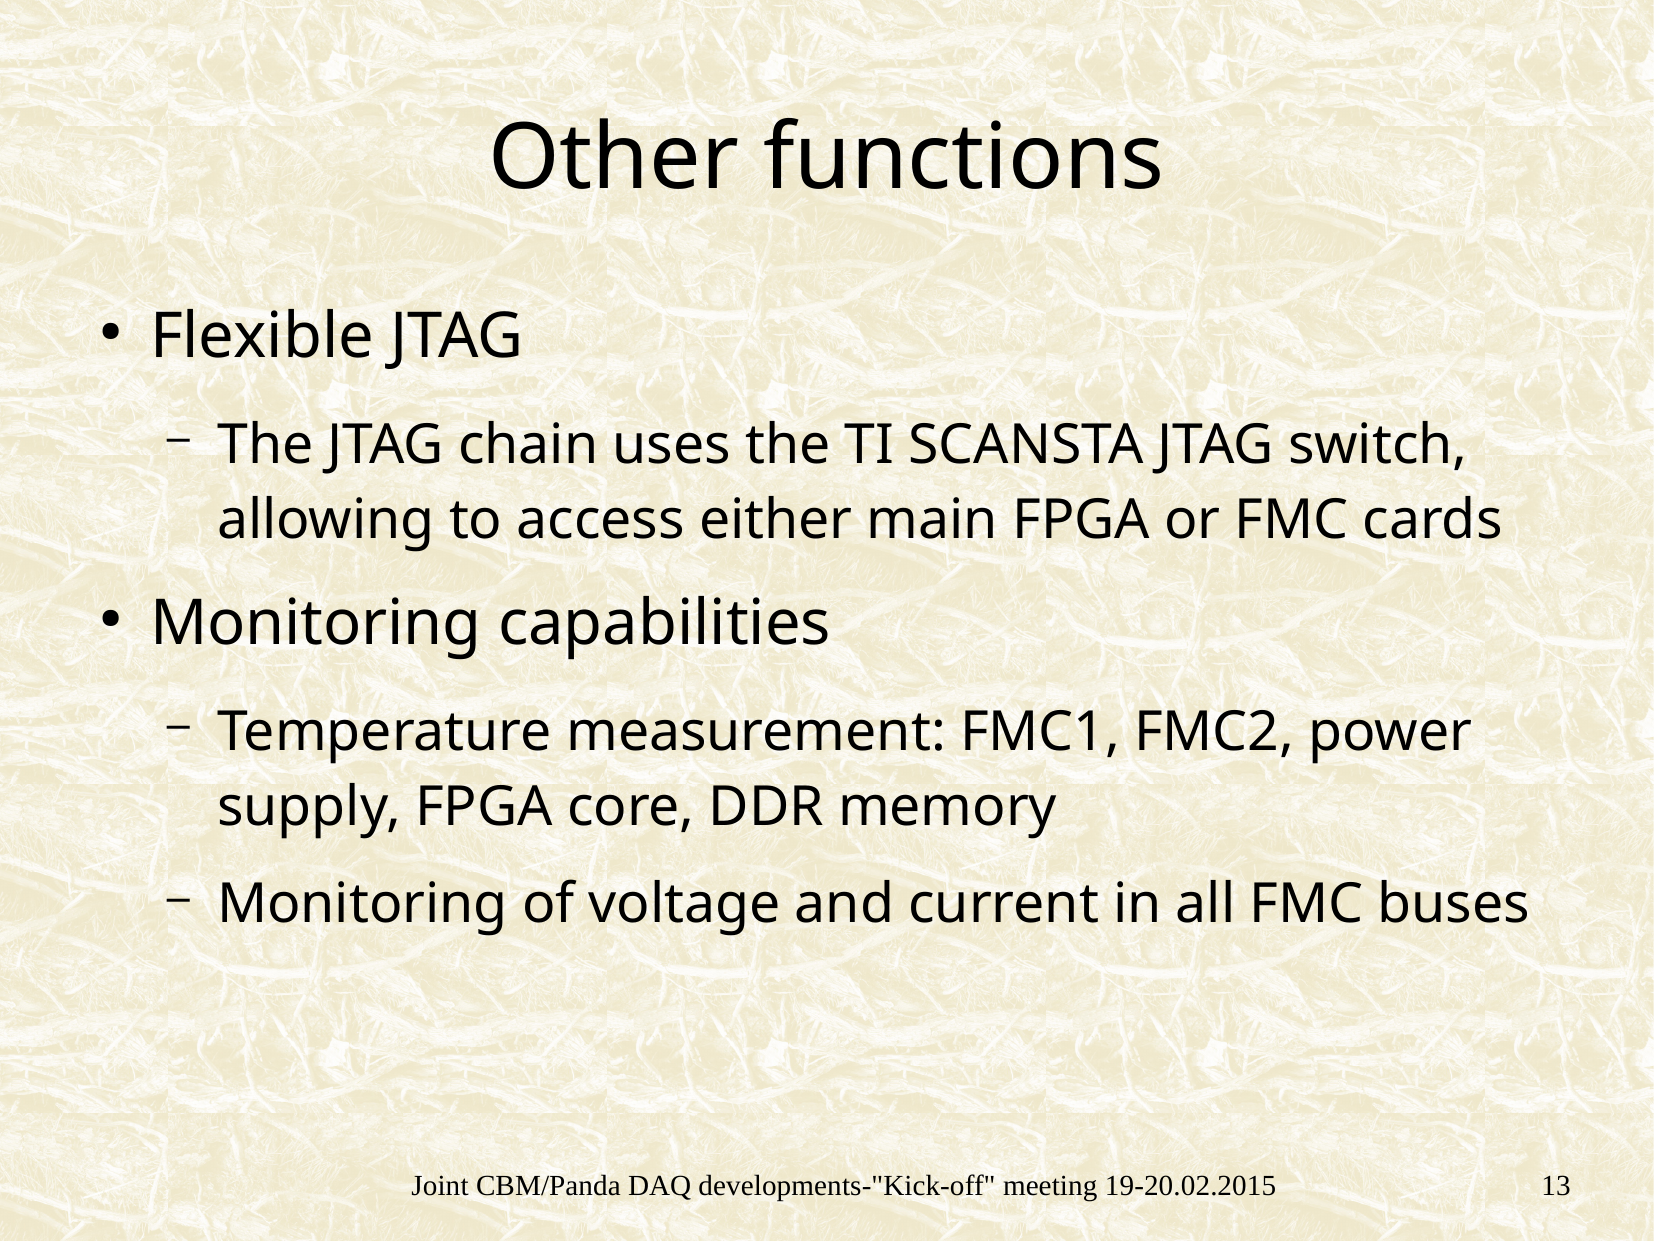

# Other functions
Flexible JTAG
The JTAG chain uses the TI SCANSTA JTAG switch, allowing to access either main FPGA or FMC cards
Monitoring capabilities
Temperature measurement: FMC1, FMC2, power supply, FPGA core, DDR memory
Monitoring of voltage and current in all FMC buses
Joint CBM/Panda DAQ developments-"Kick-off" meeting 19-20.02.2015
13